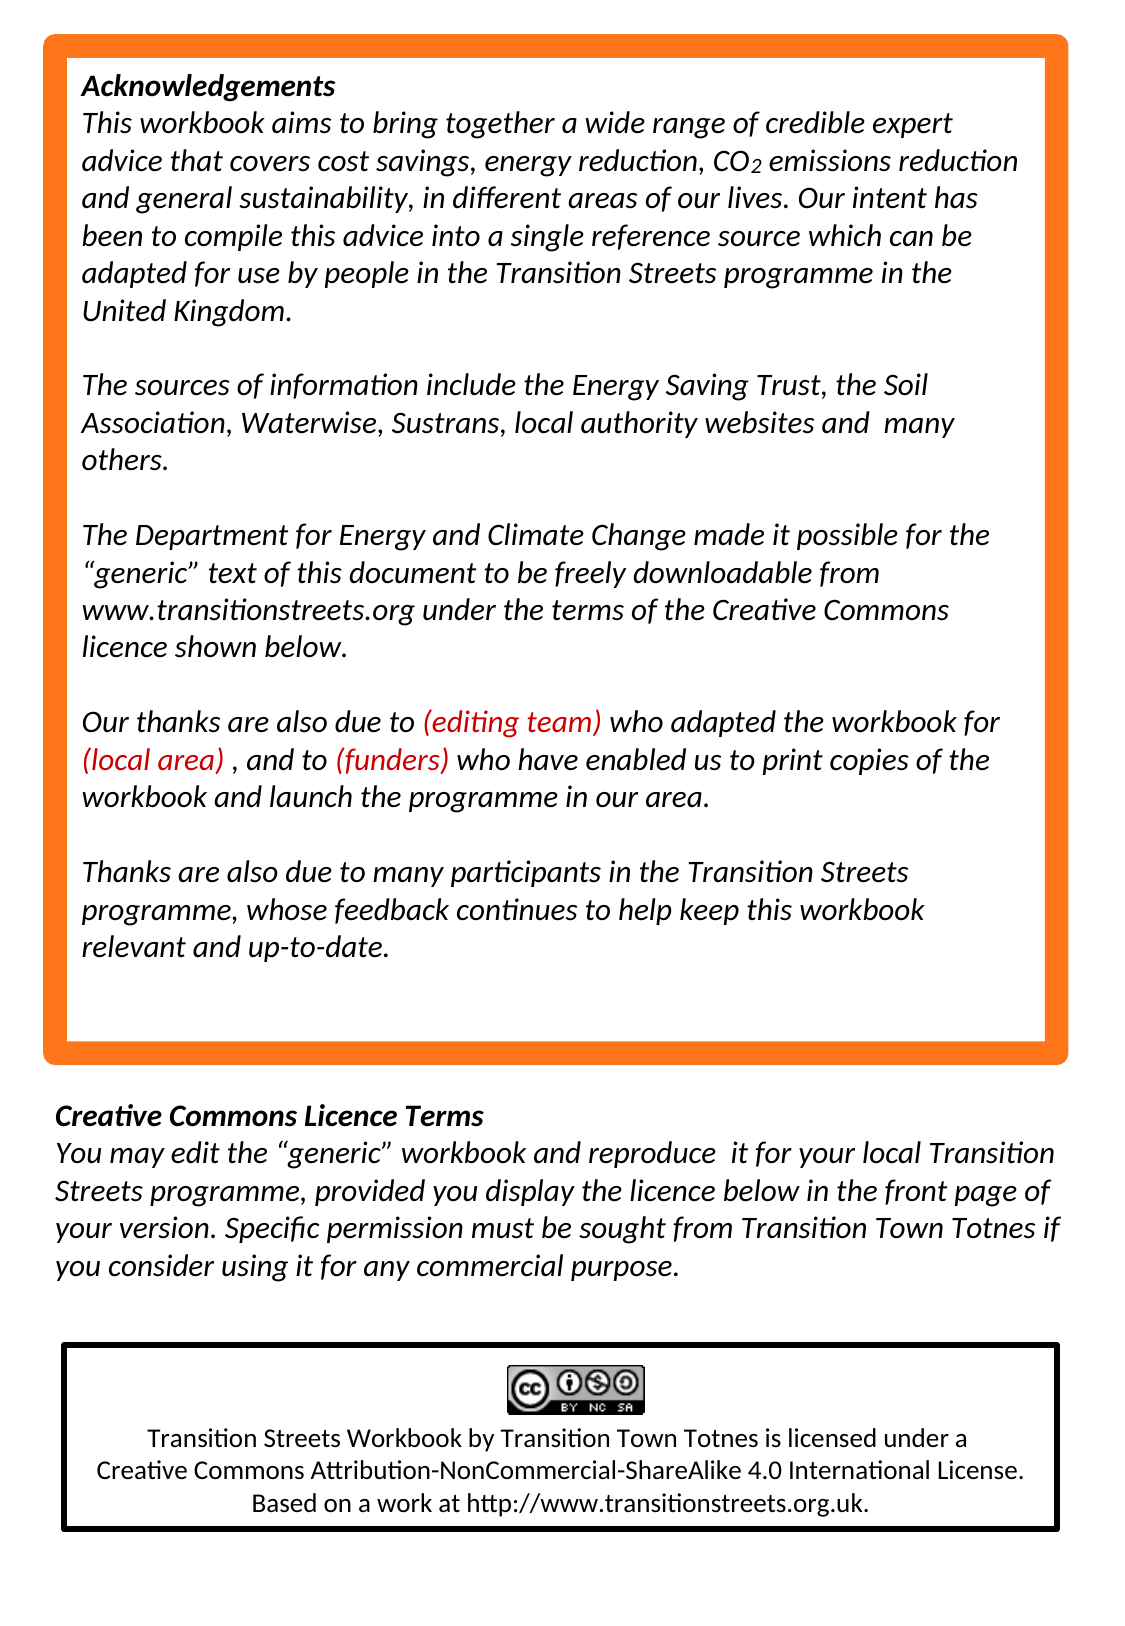

Acknowledgements
This workbook aims to bring together a wide range of credible expert advice that covers cost savings, energy reduction, CO2 emissions reduction and general sustainability, in different areas of our lives. Our intent has been to compile this advice into a single reference source which can be adapted for use by people in the Transition Streets programme in the United Kingdom.
The sources of information include the Energy Saving Trust, the Soil Association, Waterwise, Sustrans, local authority websites and many others.
The Department for Energy and Climate Change made it possible for the “generic” text of this document to be freely downloadable from www.transitionstreets.org under the terms of the Creative Commons licence shown below.
Our thanks are also due to (editing team) who adapted the workbook for (local area) , and to (funders) who have enabled us to print copies of the workbook and launch the programme in our area.
Thanks are also due to many participants in the Transition Streets programme, whose feedback continues to help keep this workbook relevant and up-to-date.
Creative Commons Licence Terms
You may edit the “generic” workbook and reproduce it for your local Transition Streets programme, provided you display the licence below in the front page of your version. Specific permission must be sought from Transition Town Totnes if you consider using it for any commercial purpose.
Transition Streets Workbook by Transition Town Totnes is licensed under a Creative Commons Attribution-NonCommercial-ShareAlike 4.0 International License.
Based on a work at http://www.transitionstreets.org.uk.